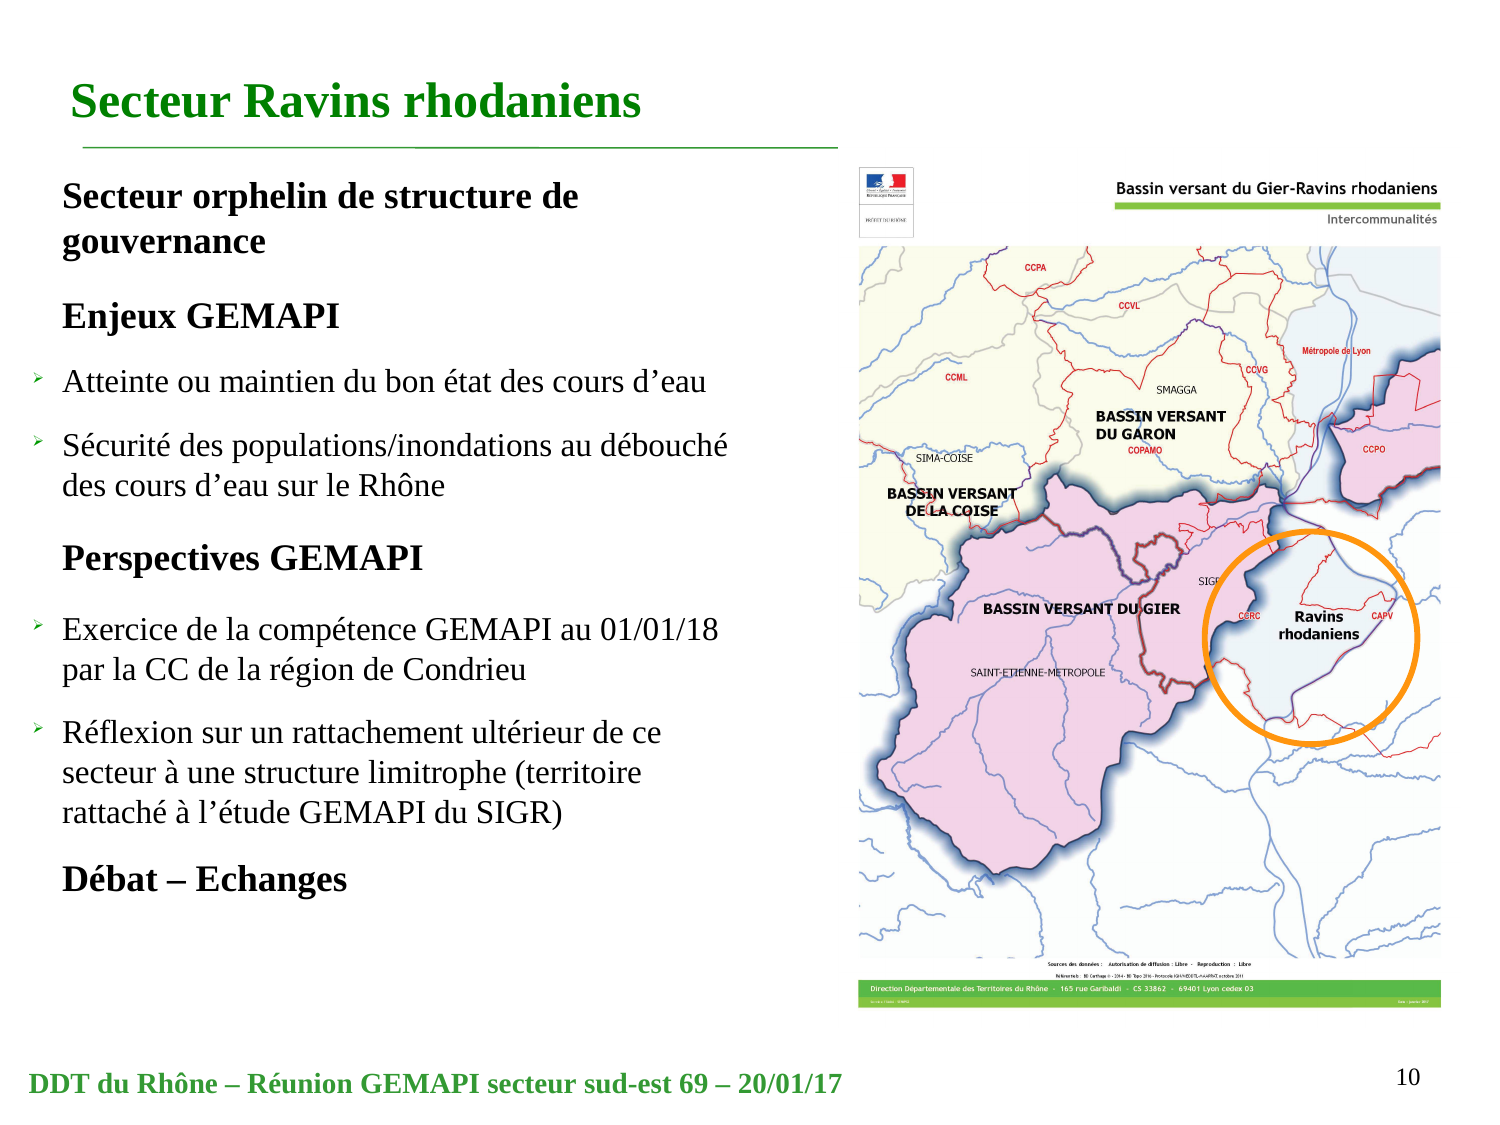

# Secteur Ravins rhodaniens
Secteur orphelin de structure de gouvernance
Enjeux GEMAPI
Atteinte ou maintien du bon état des cours d’eau
Sécurité des populations/inondations au débouché des cours d’eau sur le Rhône
Perspectives GEMAPI
Exercice de la compétence GEMAPI au 01/01/18 par la CC de la région de Condrieu
Réflexion sur un rattachement ultérieur de ce secteur à une structure limitrophe (territoire rattaché à l’étude GEMAPI du SIGR)
Débat – Echanges
10